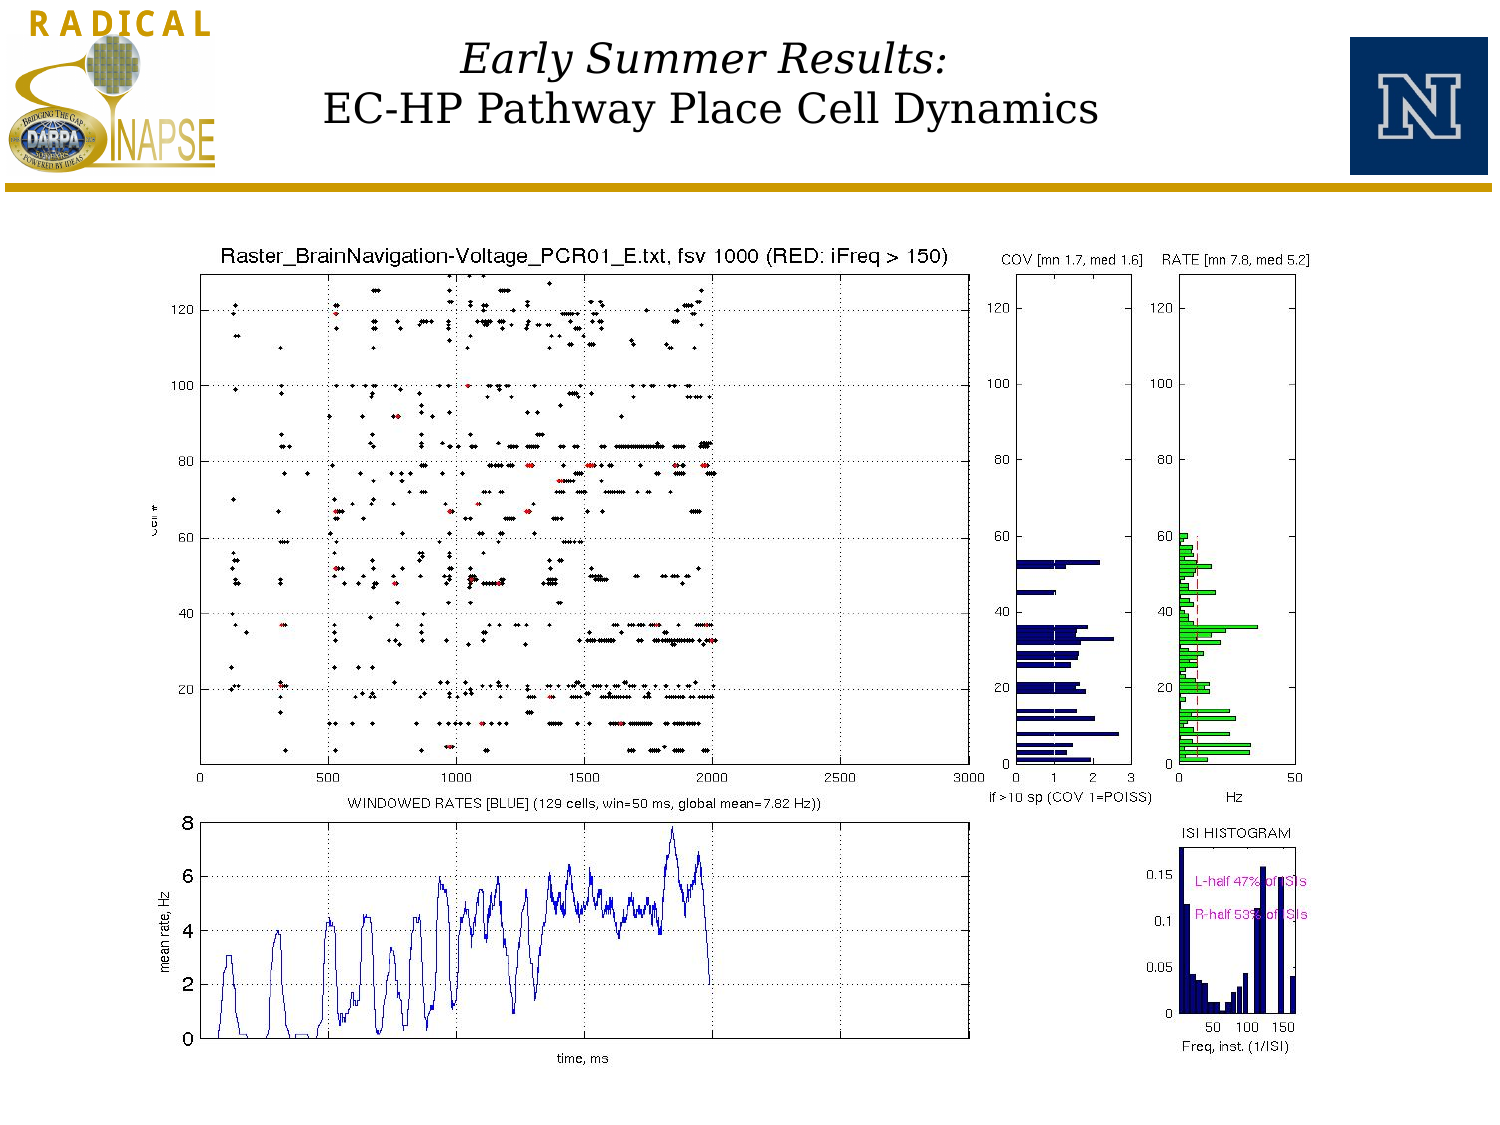

Early Summer Results:
EC-HP Pathway Place Cell Dynamics